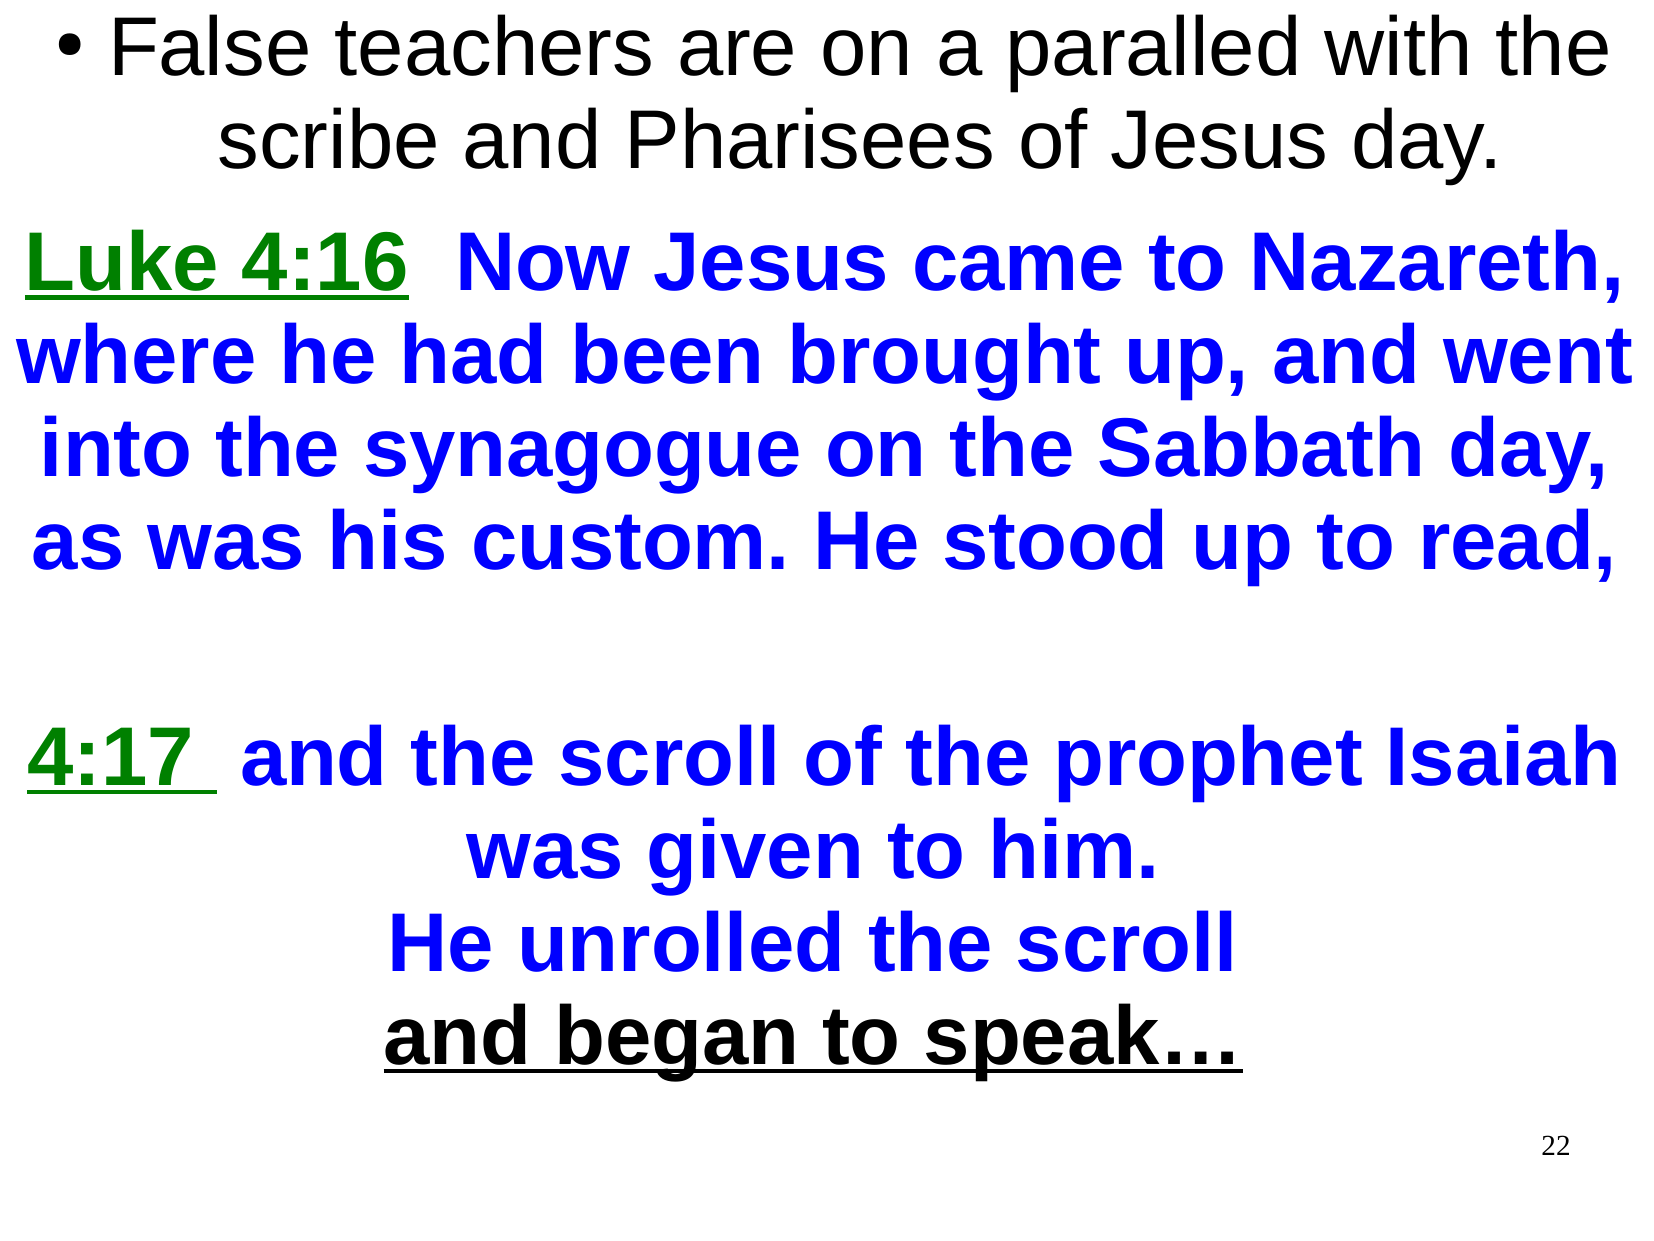

# False teachers are on a paralled with the scribe and Pharisees of Jesus day.
Luke 4:16  Now Jesus came to Nazareth, where he had been brought up, and went into the synagogue on the Sabbath day, as was his custom. He stood up to read,
4:17  and the scroll of the prophet Isaiah was given to him.
He unrolled the scroll
and began to speak…
22